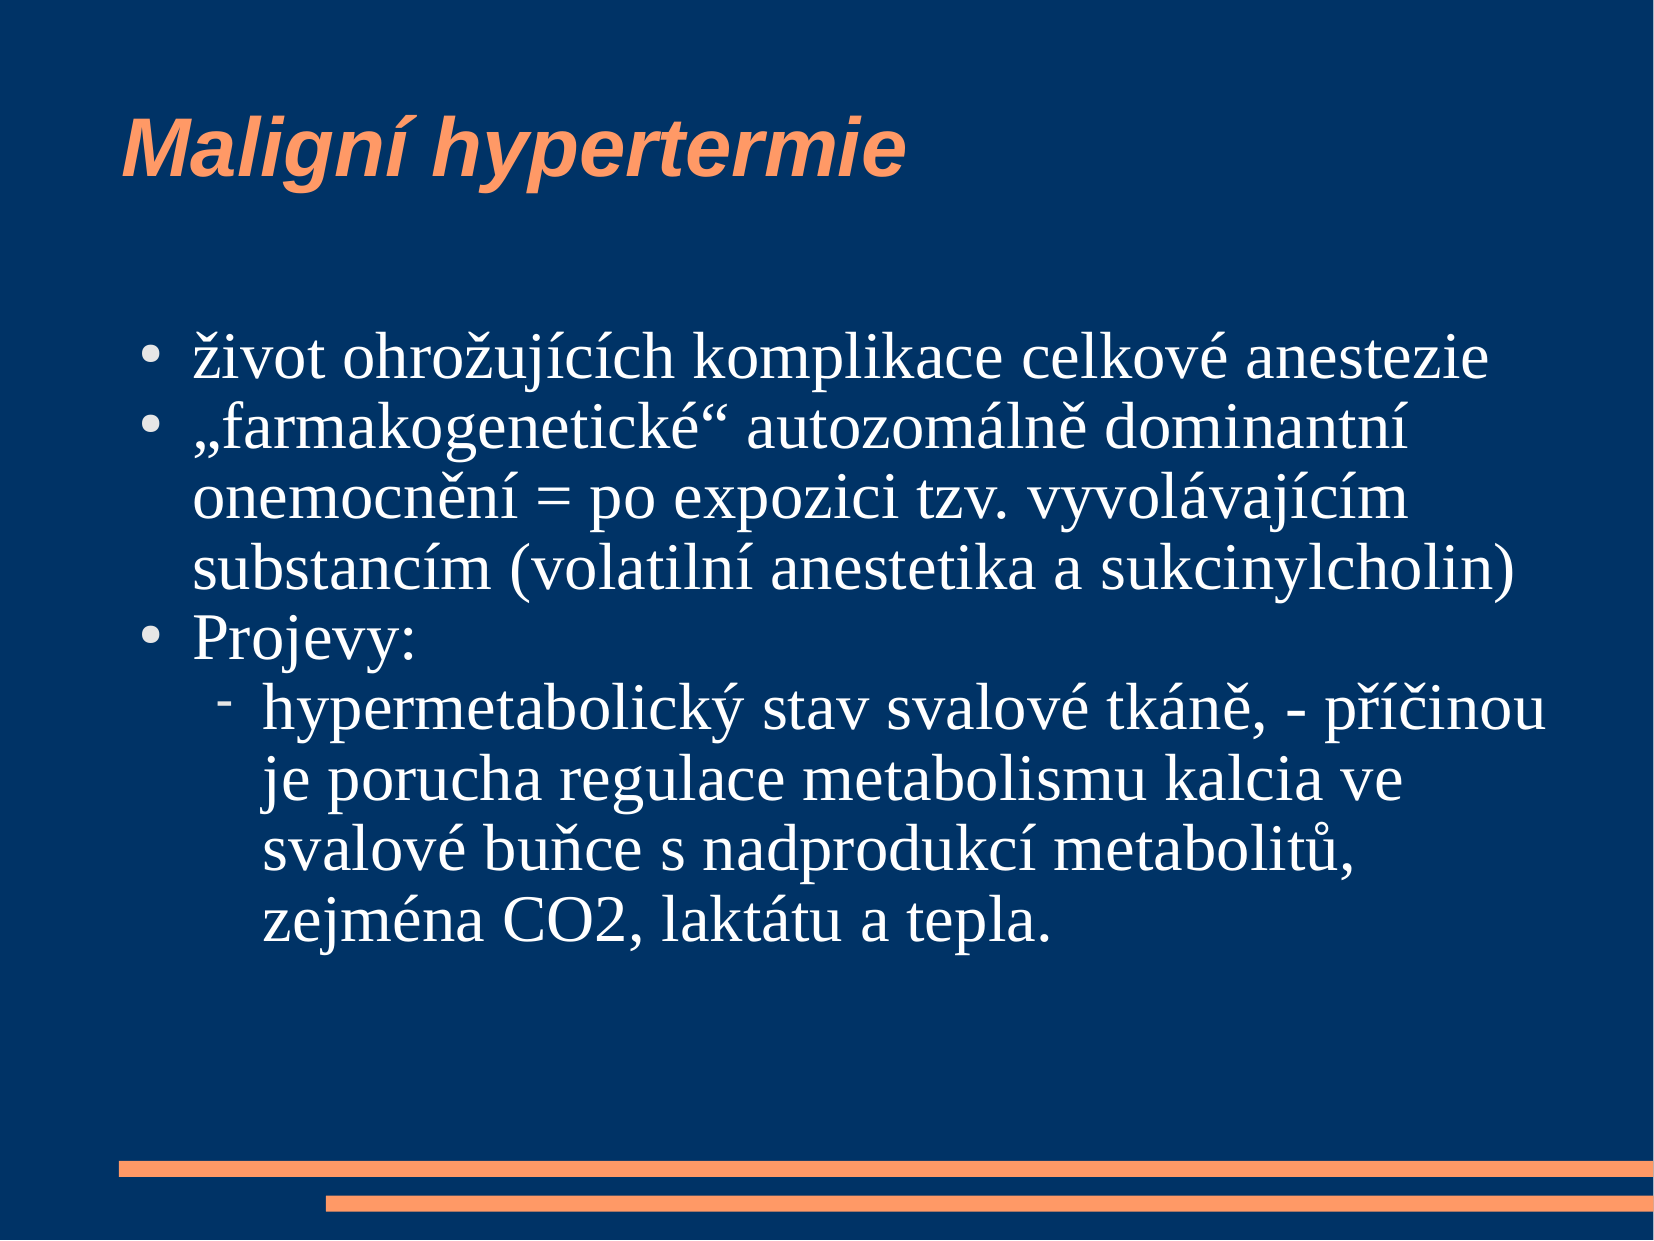

# Maligní hypertermie
život ohrožujících komplikace celkové anestezie
„farmakogenetické“ autozomálně dominantní onemocnění = po expozici tzv. vyvolávajícím substancím (volatilní anestetika a sukcinylcholin)
Projevy:
hypermetabolický stav svalové tkáně, - příčinou je porucha regulace metabolismu kalcia ve svalové buňce s nadprodukcí metabolitů, zejména CO2, laktátu a tepla.